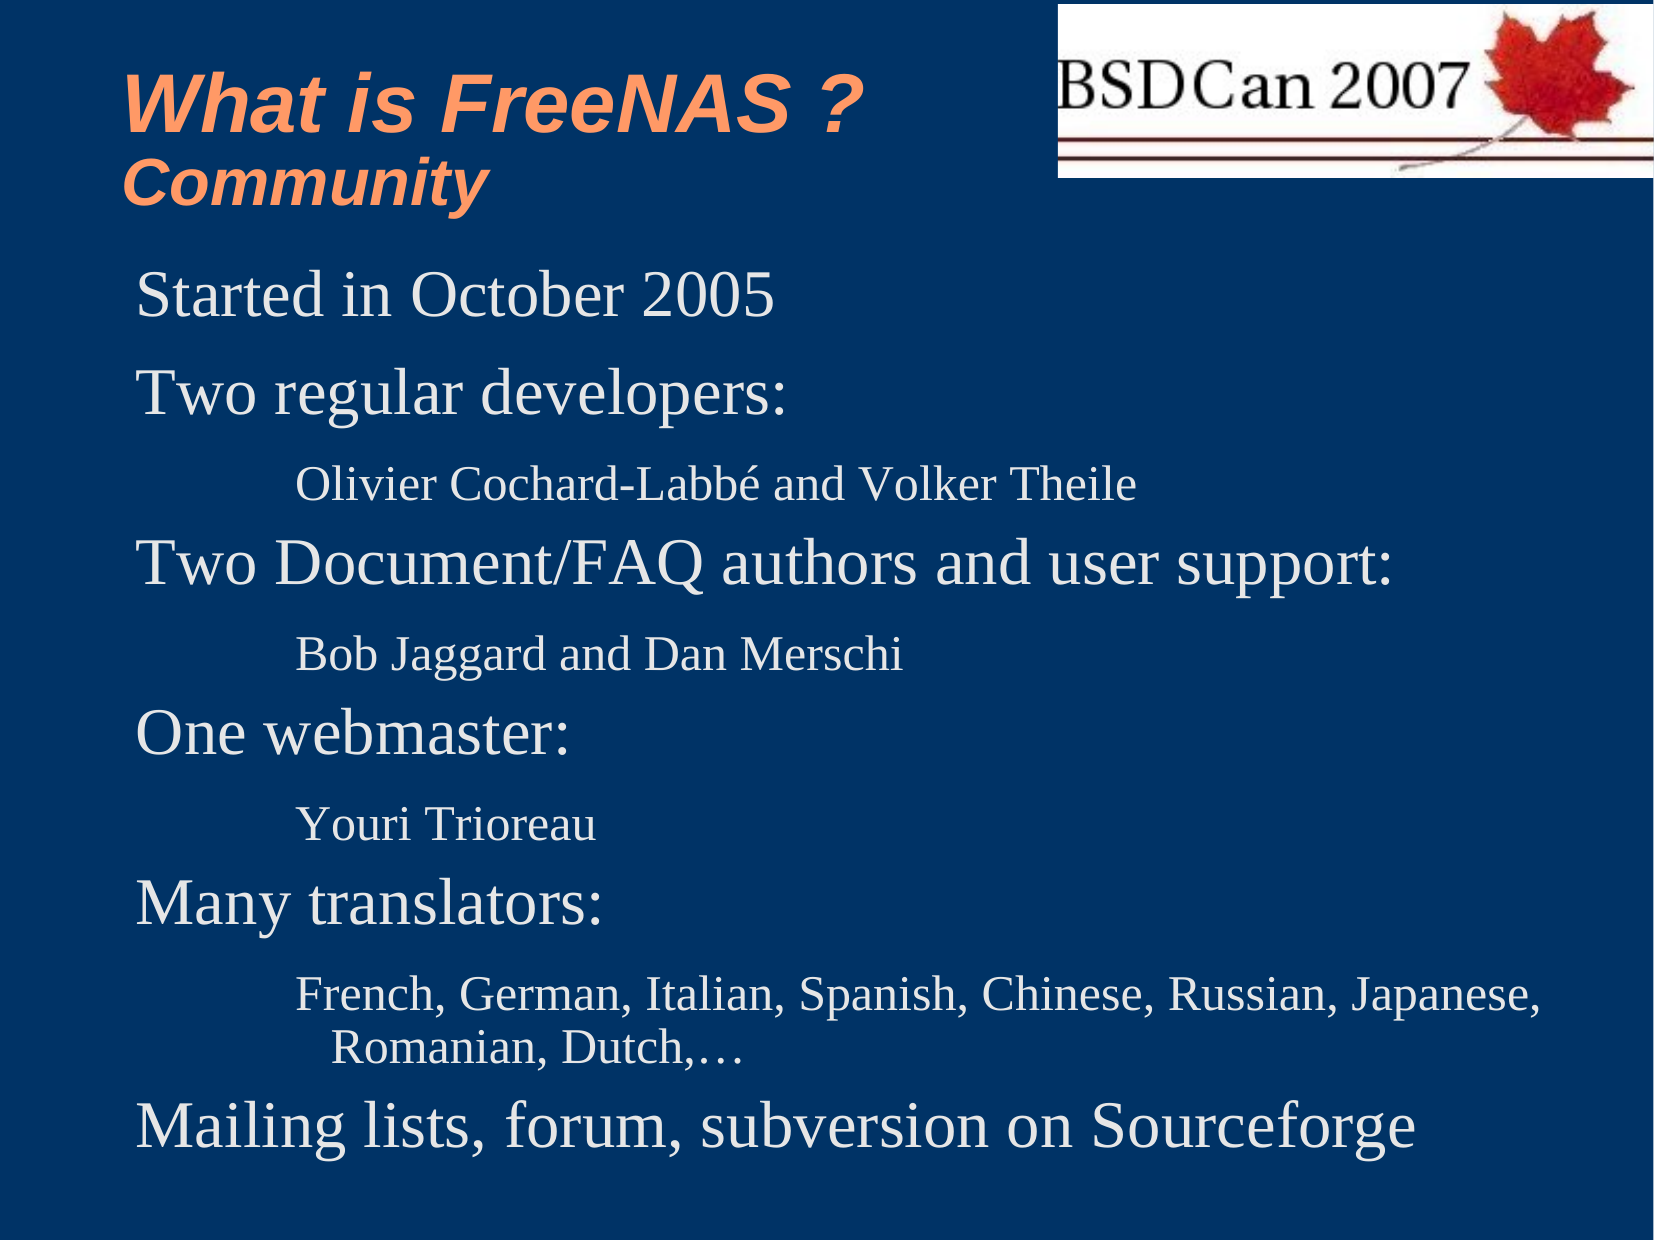

# What is FreeNAS ? Community
Started in October 2005
Two regular developers:
Olivier Cochard-Labbé and Volker Theile
Two Document/FAQ authors and user support:
Bob Jaggard and Dan Merschi
One webmaster:
Youri Trioreau
Many translators:
French, German, Italian, Spanish, Chinese, Russian, Japanese, Romanian, Dutch,…
Mailing lists, forum, subversion on Sourceforge